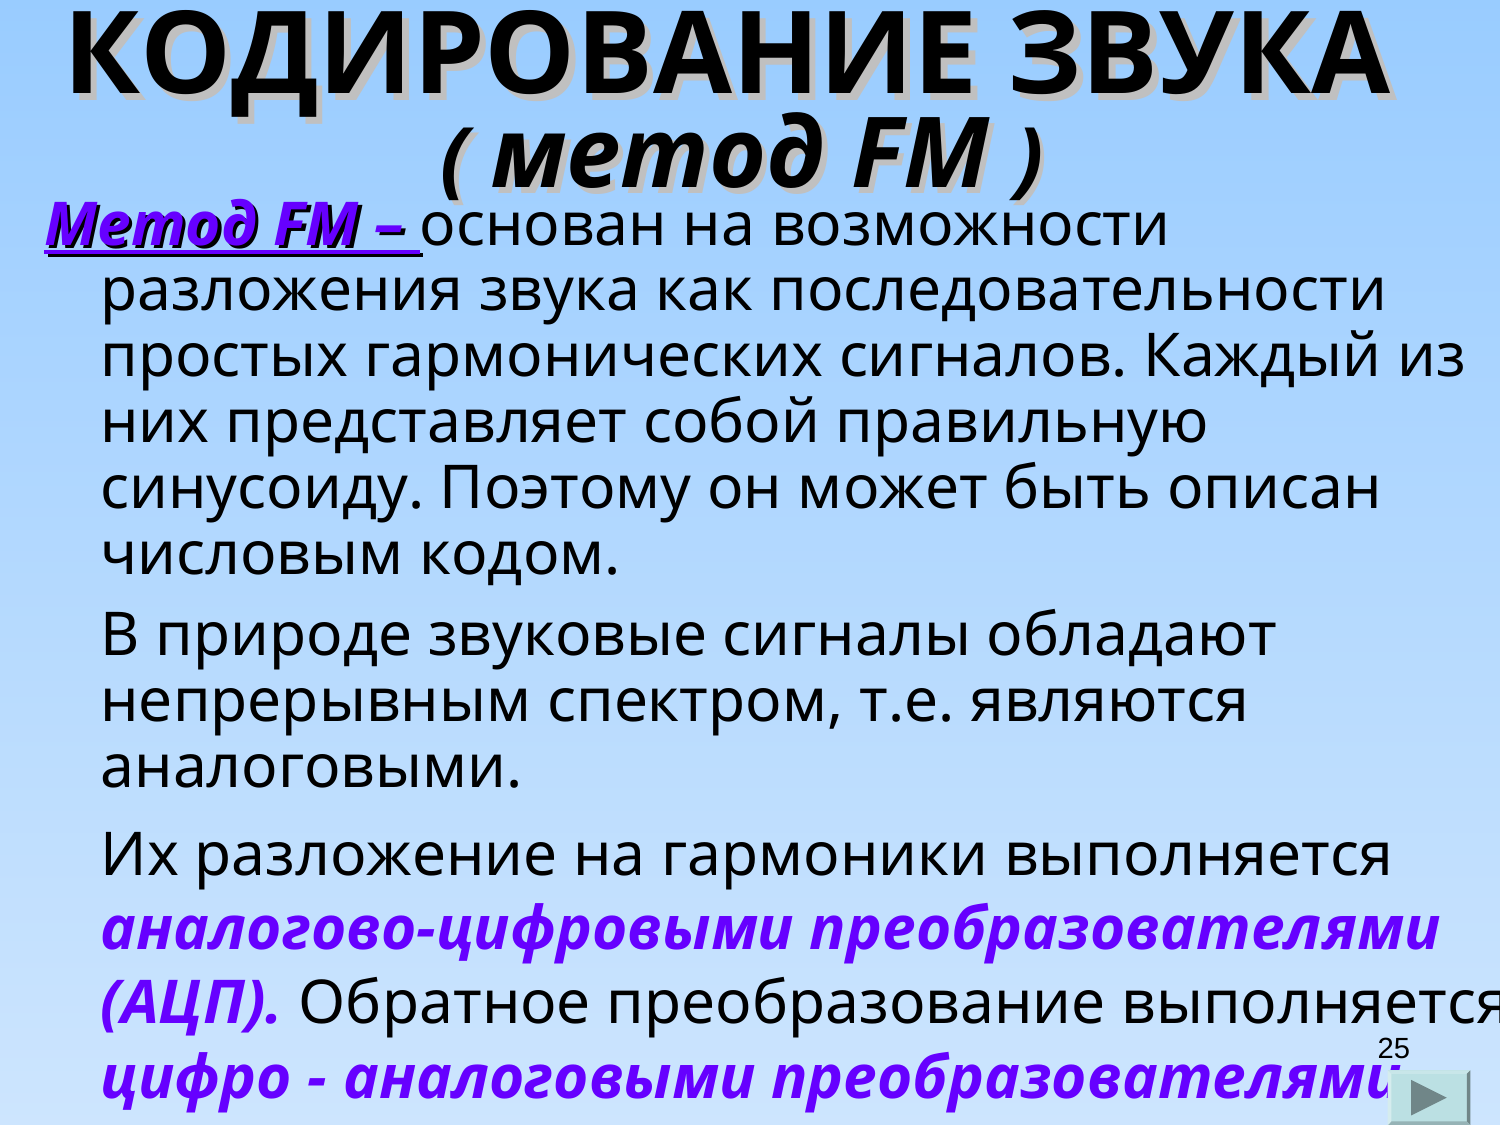

# КОДИРОВАНИЕ ЗВУКА ( метод FM )
Метод FM – основан на возможности разложения звука как последовательности простых гармонических сигналов. Каждый из них представляет собой правильную синусоиду. Поэтому он может быть описан числовым кодом.
	В природе звуковые сигналы обладают непрерывным спектром, т.е. являются аналоговыми.
	Их разложение на гармоники выполняется аналогово-цифровыми преобразователями (АЦП). Обратное преобразование выполняется цифро - аналоговыми преобразователями (ЦАП).
25